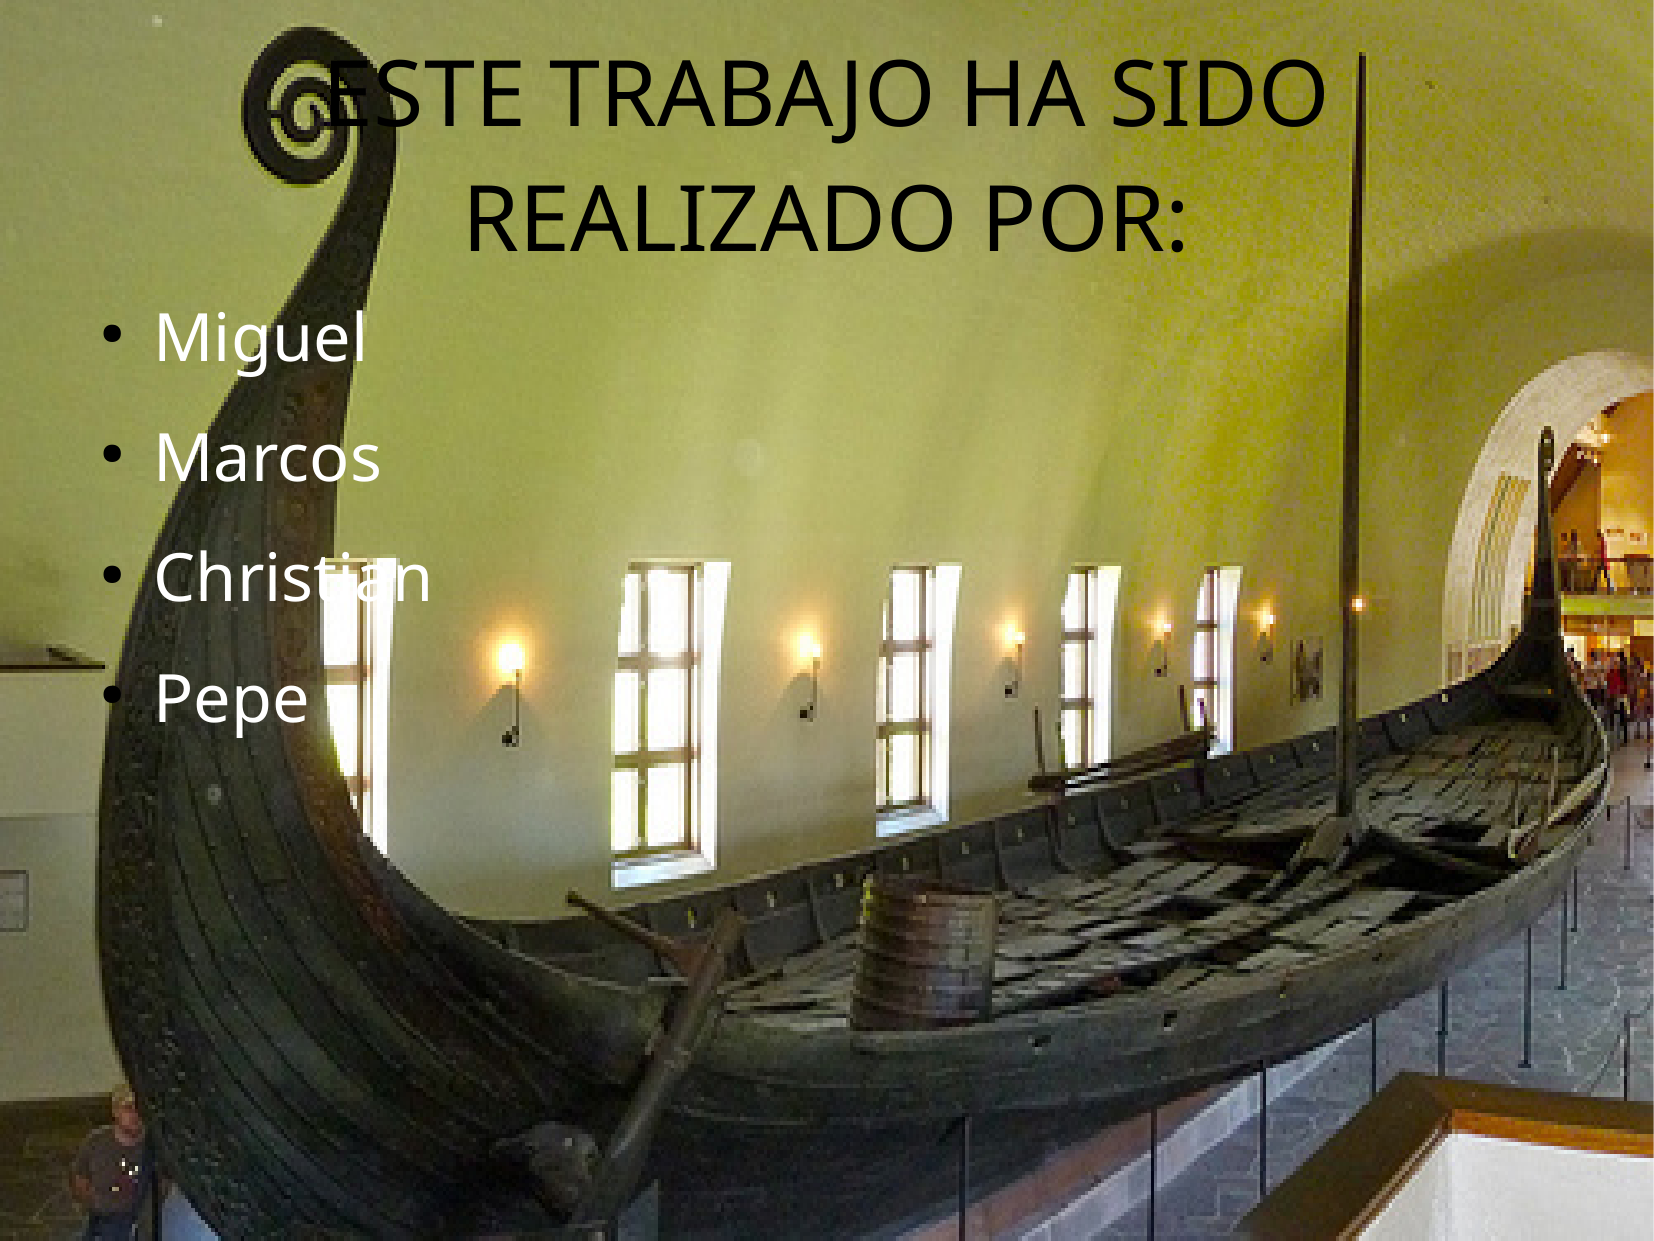

# ESTE TRABAJO HA SIDO REALIZADO POR:
Miguel
Marcos
Christian
Pepe